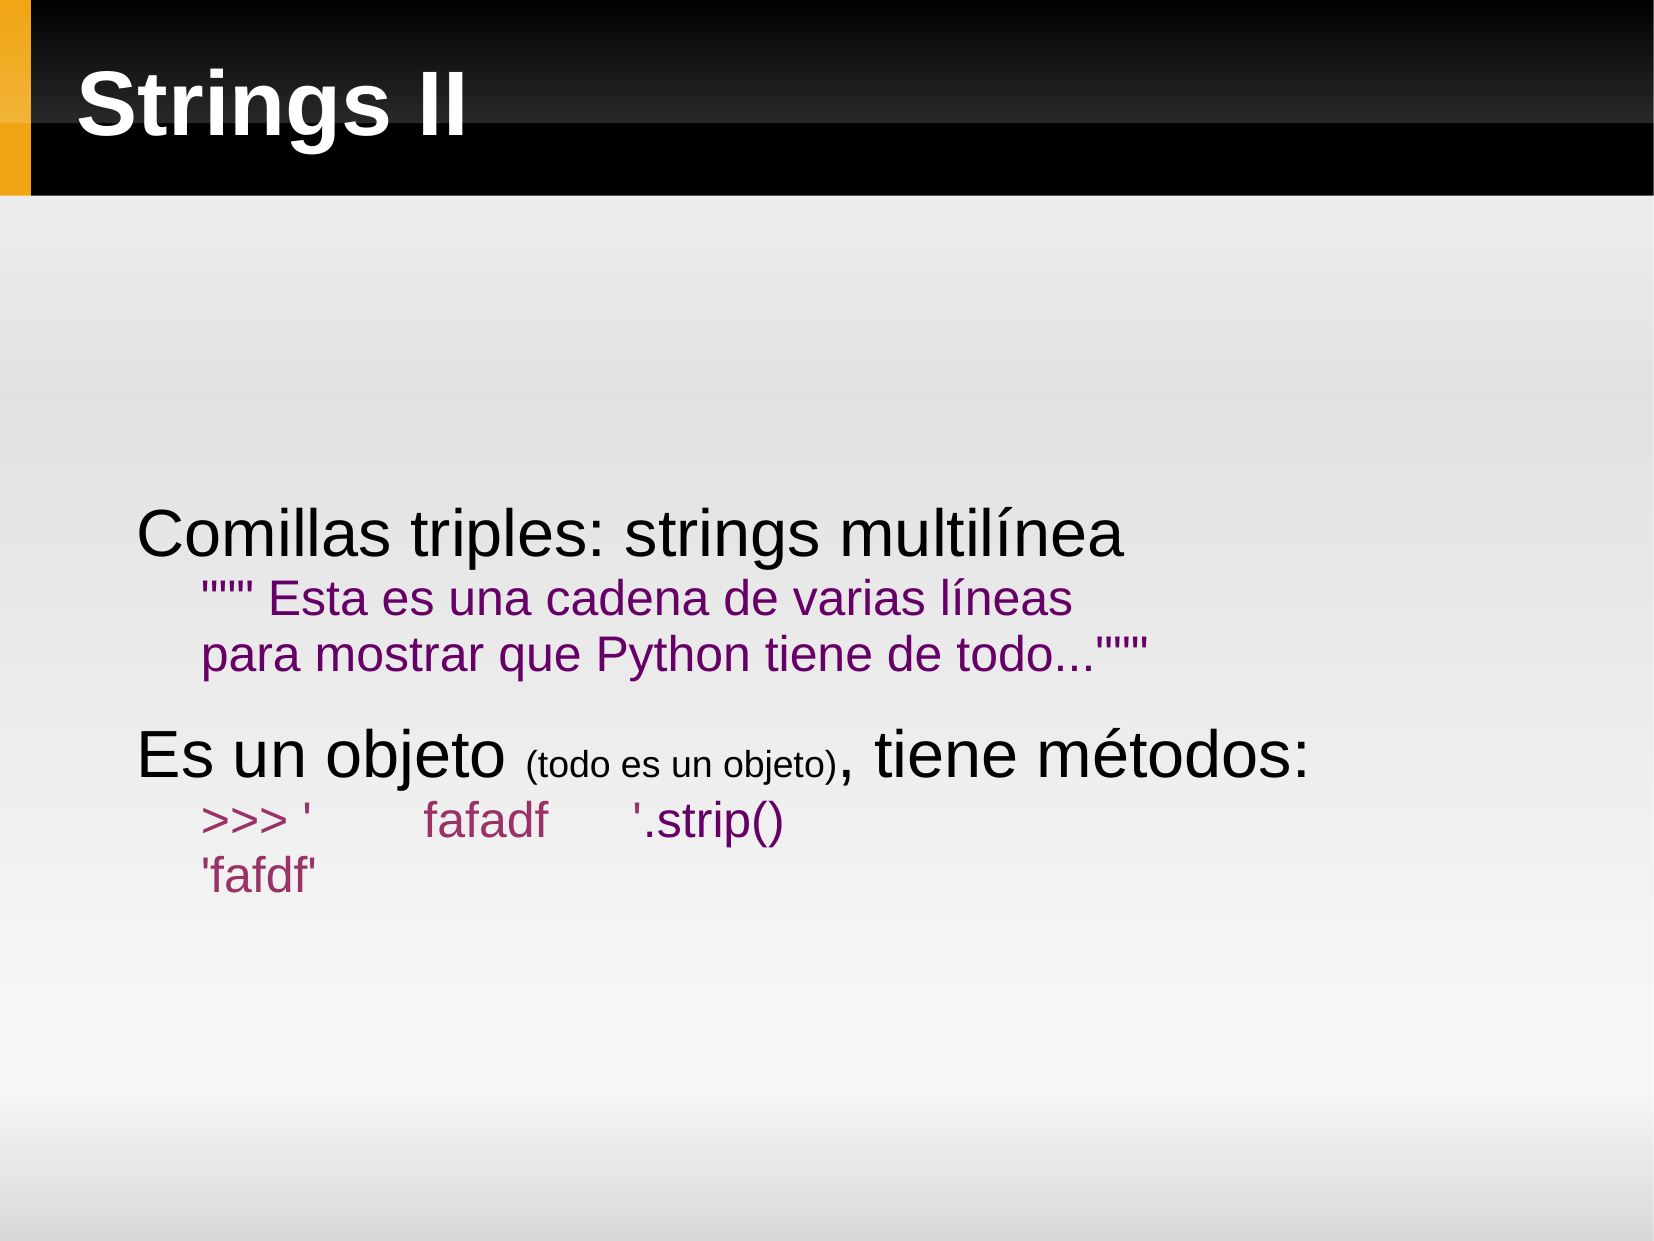

# Strings II
 Comillas triples: strings multilínea
""" Esta es una cadena de varias líneas
para mostrar que Python tiene de todo..."""
 Es un objeto (todo es un objeto), tiene métodos:
>>> ' fafadf '.strip()
'fafdf'